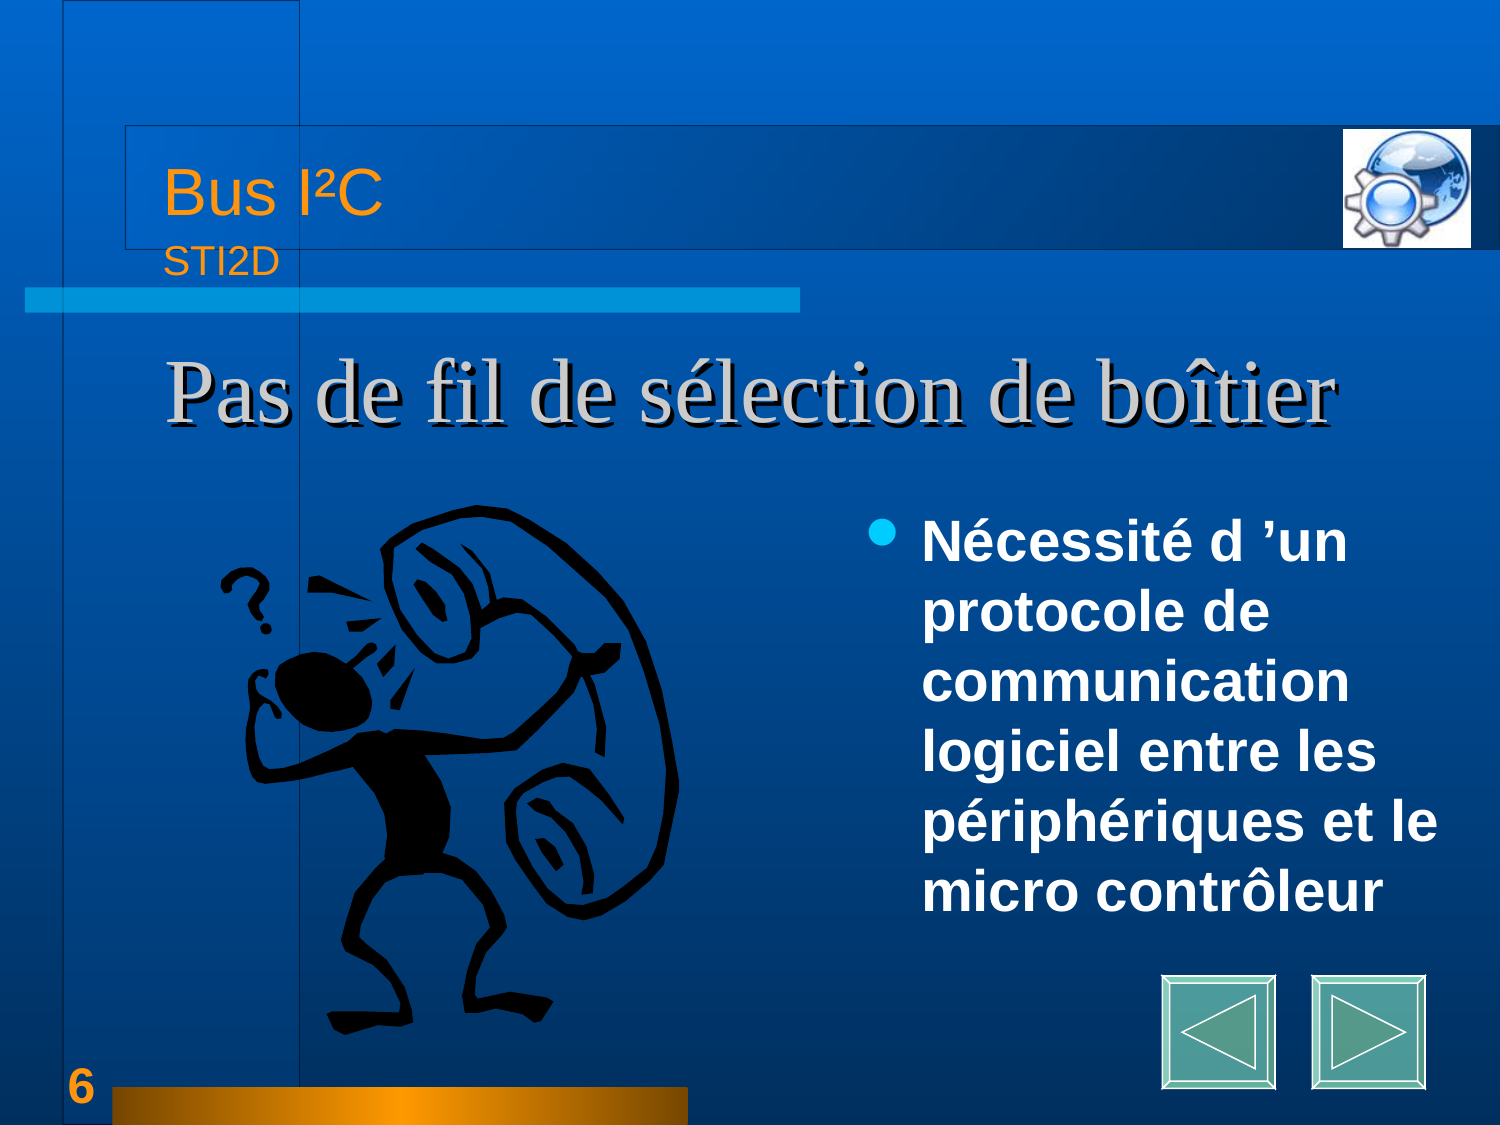

# Pas de fil de sélection de boîtier
Nécessité d ’un protocole de communication logiciel entre les périphériques et le micro contrôleur